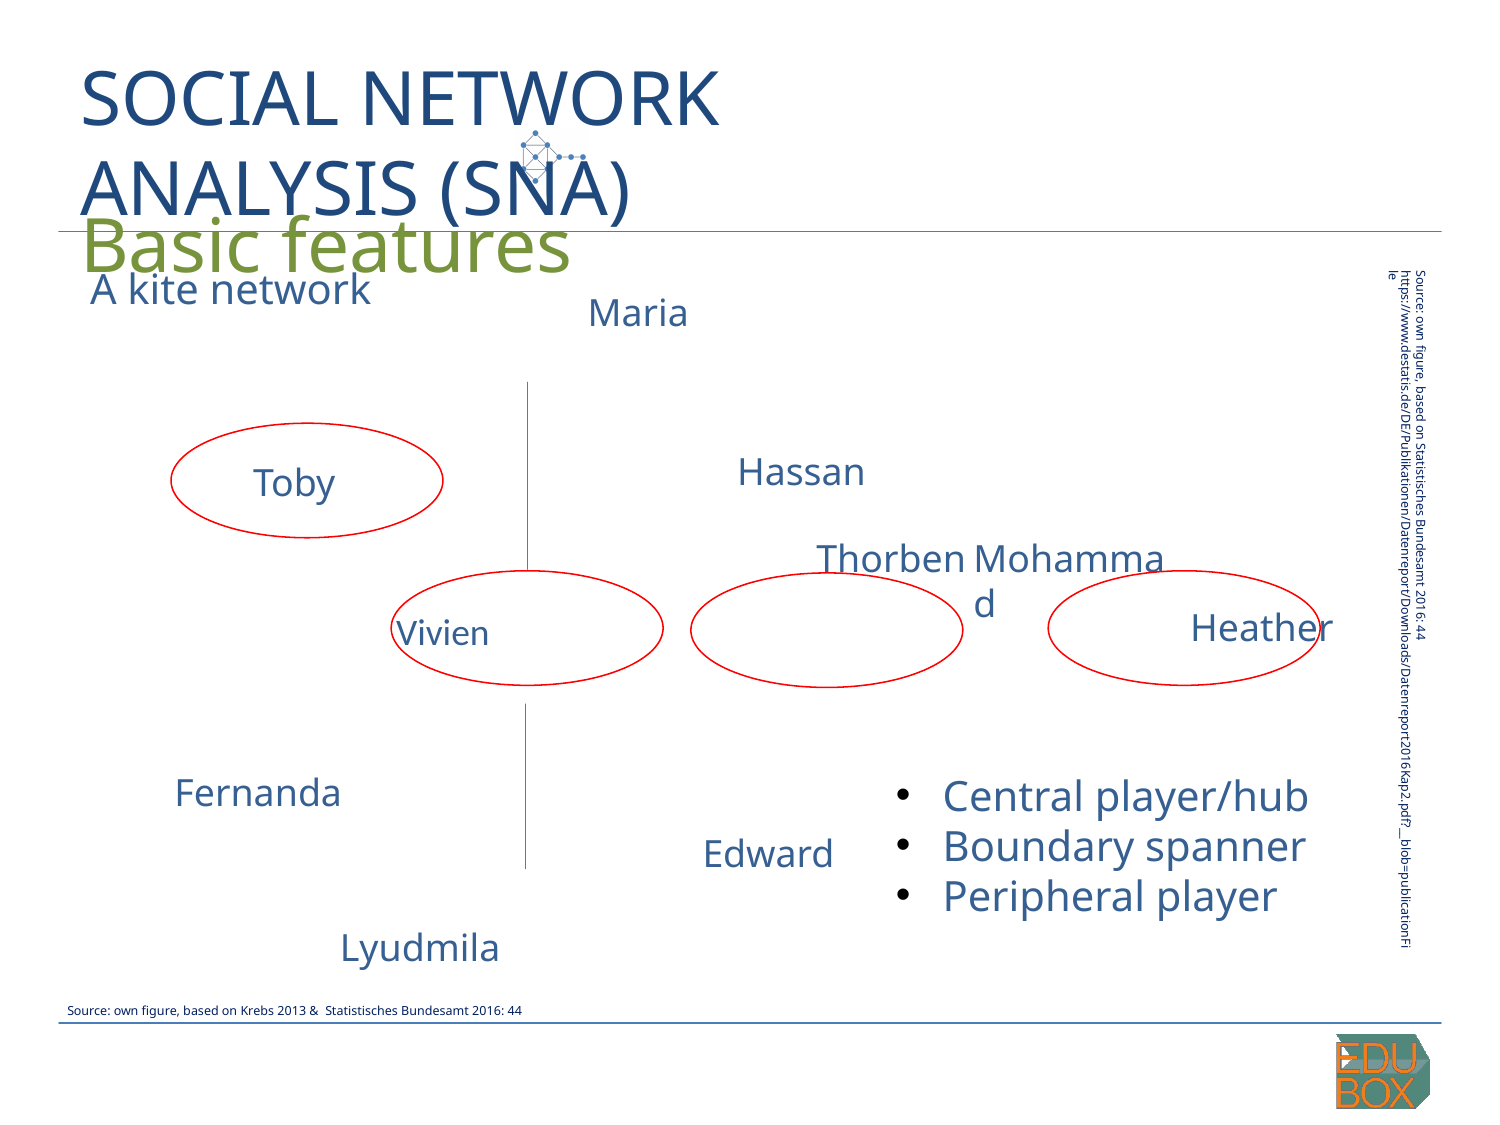

SOCIAL NETWORK ANALYSIS (SNA)
# Basic features
A kite network
Maria
Hassan
Toby
Thorben
Mohammad
Source: own figure, based on Statistisches Bundesamt 2016: 44 https://www.destatis.de/DE/Publikationen/Datenreport/Downloads/Datenreport2016Kap2.pdf?__blob=publicationFile
Heather
Vivien
Fernanda
Central player/hub
Boundary spanner
Peripheral player
Edward
Lyudmila
Source: own figure, based on Krebs 2013 & Statistisches Bundesamt 2016: 44